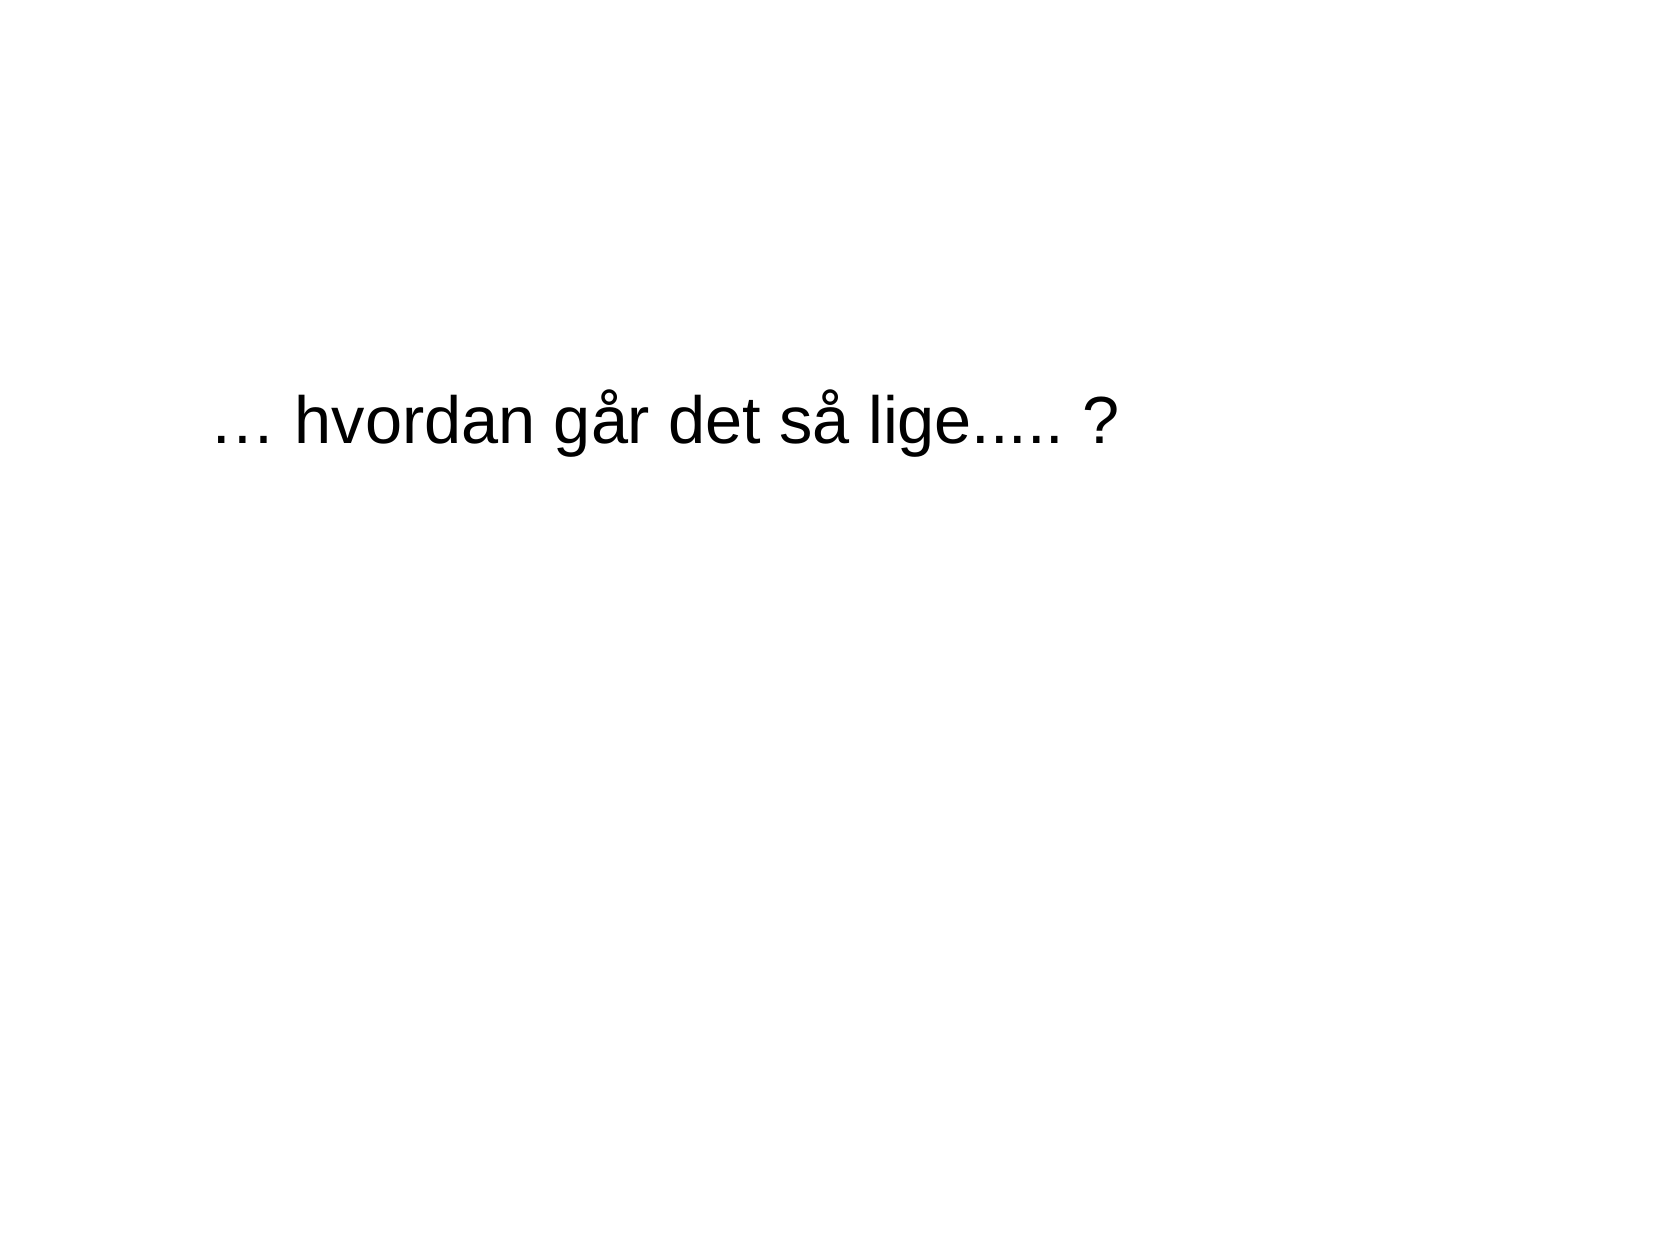

… hvordan går det så lige..... ?